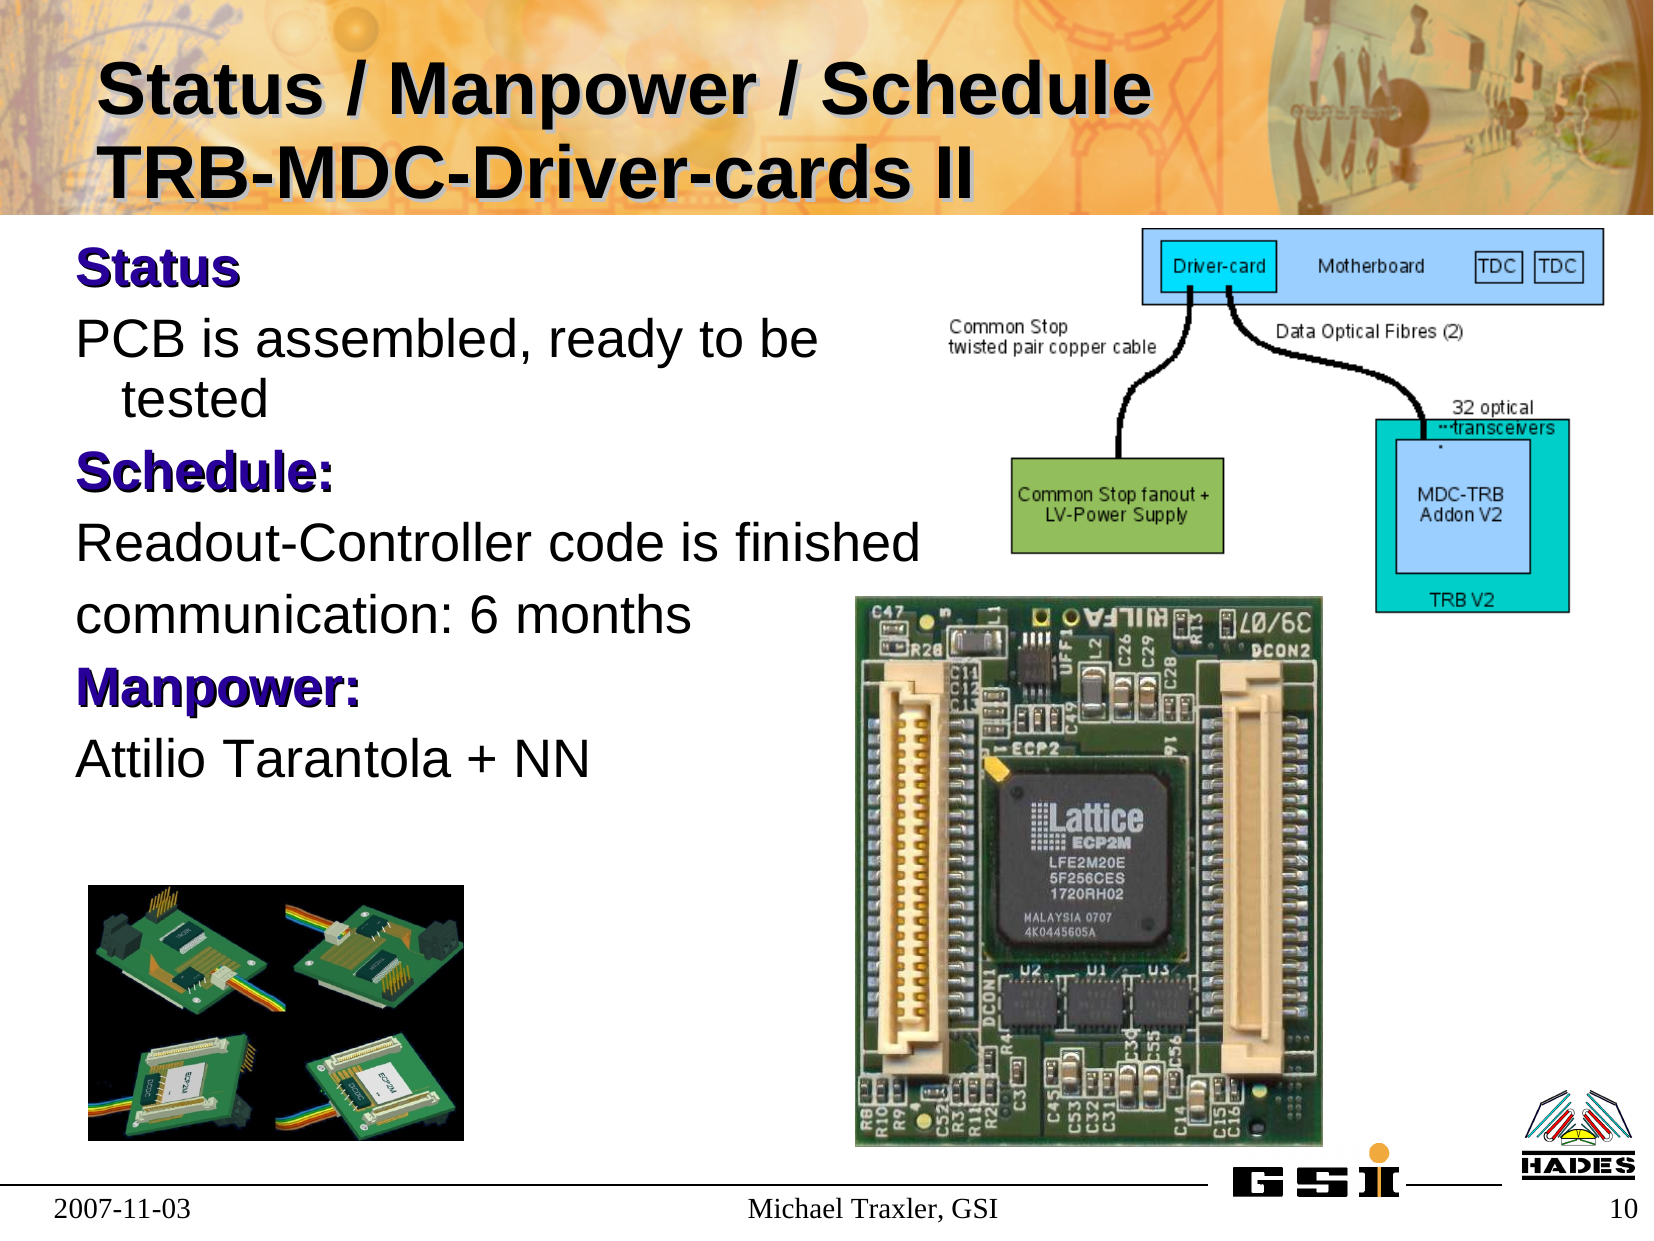

# Status / Manpower / Schedule TRB-MDC-Driver-cards II
Status
PCB is assembled, ready to be tested
Schedule:
Readout-Controller code is finished
communication: 6 months
Manpower:
Attilio Tarantola + NN
2006-09-26
Michael Traxler, GSI
10